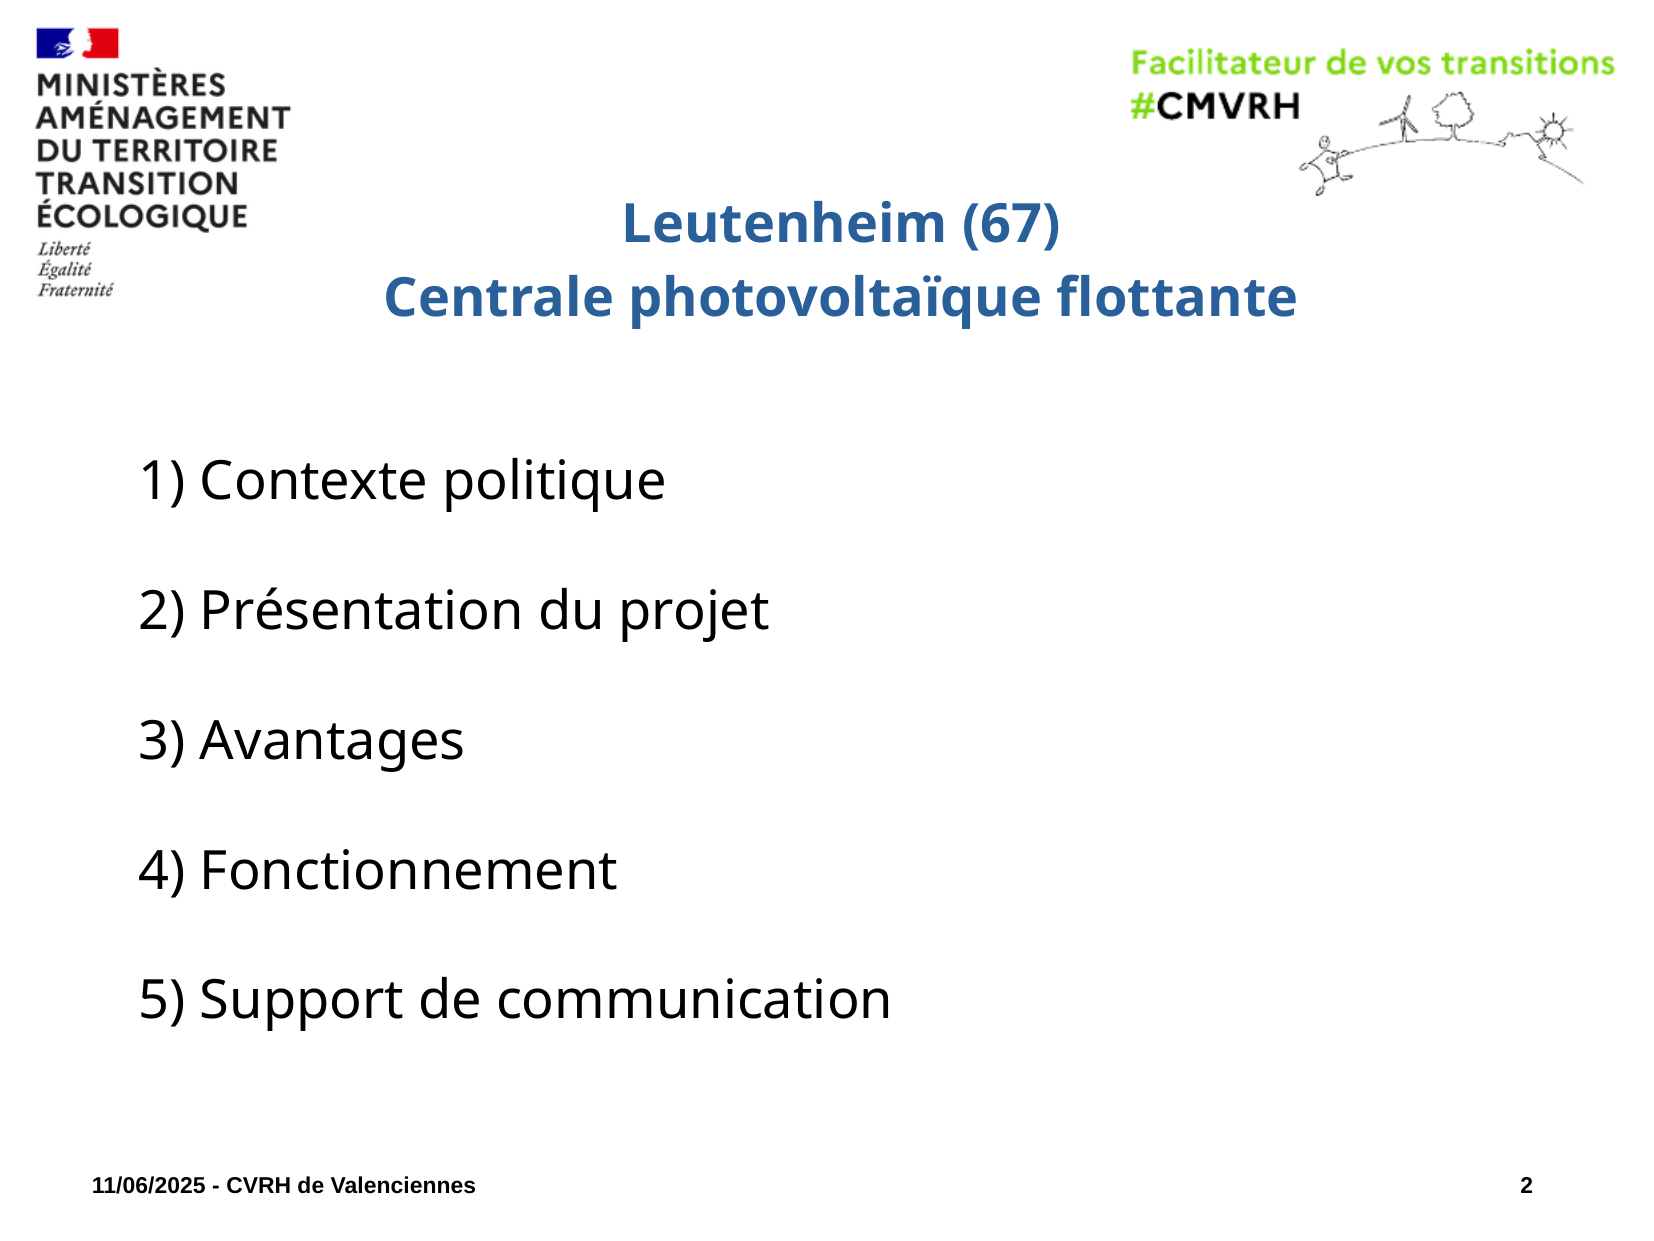

Leutenheim (67)
Centrale photovoltaïque flottante
1) Contexte politique
2) Présentation du projet
3) Avantages
4) Fonctionnement
5) Support de communication
11/06/2025 - CVRH de Valenciennes